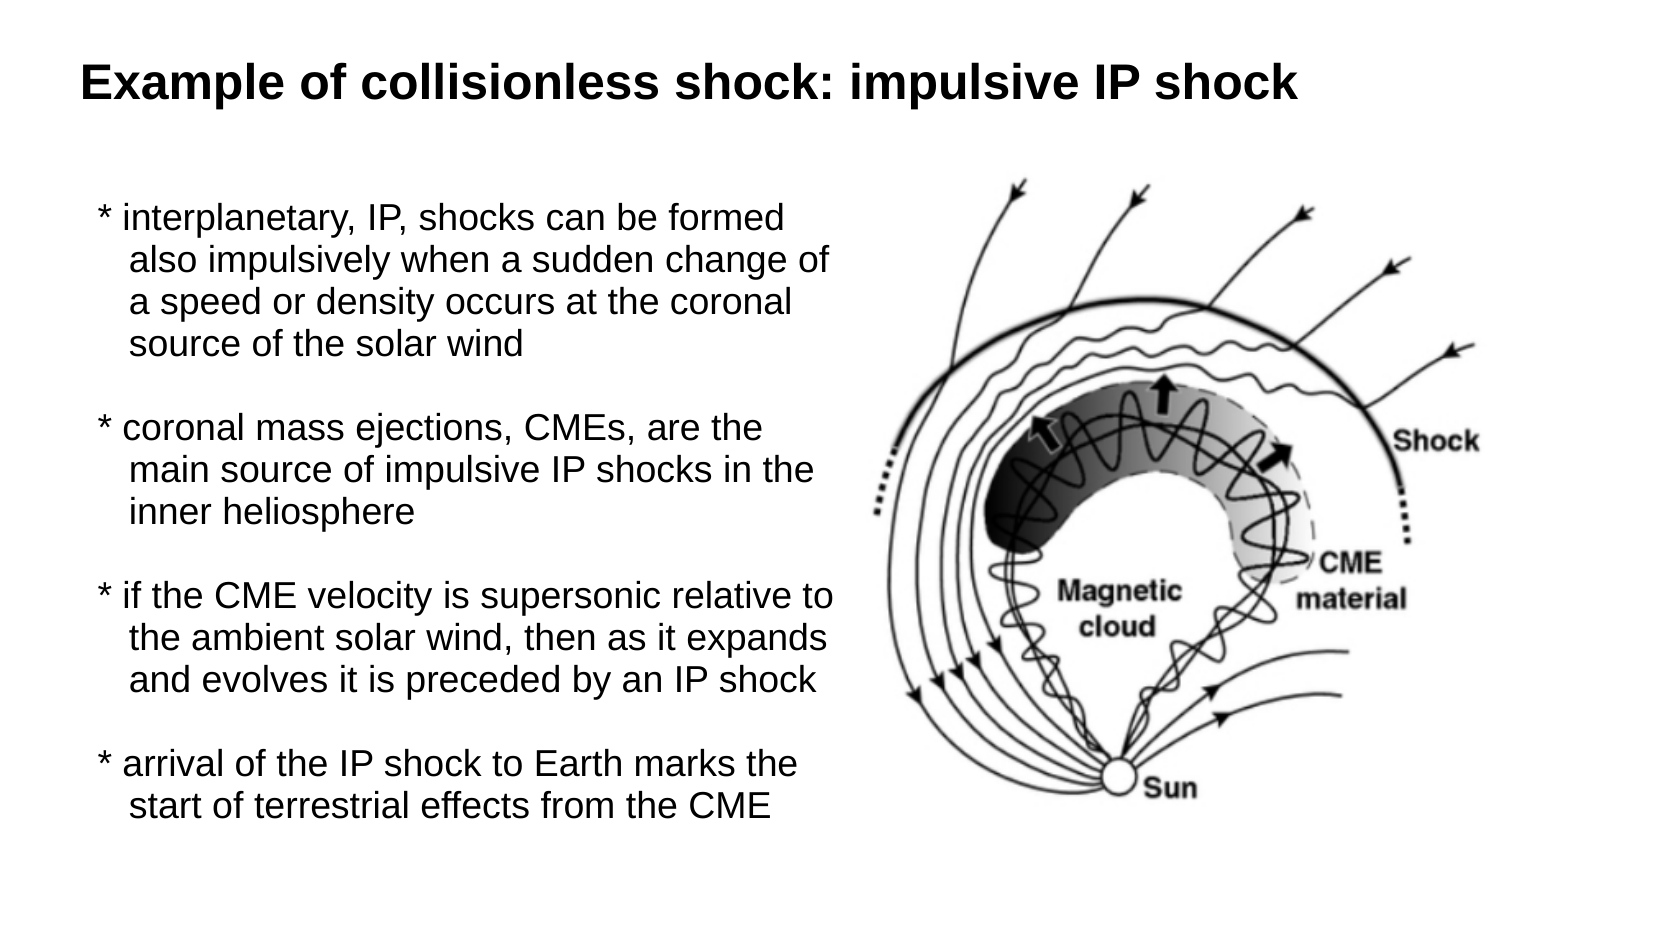

Example of collisionless shock: impulsive IP shock
* interplanetary, IP, shocks can be formed
 also impulsively when a sudden change of
 a speed or density occurs at the coronal
 source of the solar wind
* coronal mass ejections, CMEs, are the
 main source of impulsive IP shocks in the
 inner heliosphere
* if the CME velocity is supersonic relative to
 the ambient solar wind, then as it expands
 and evolves it is preceded by an IP shock
* arrival of the IP shock to Earth marks the
 start of terrestrial effects from the CME